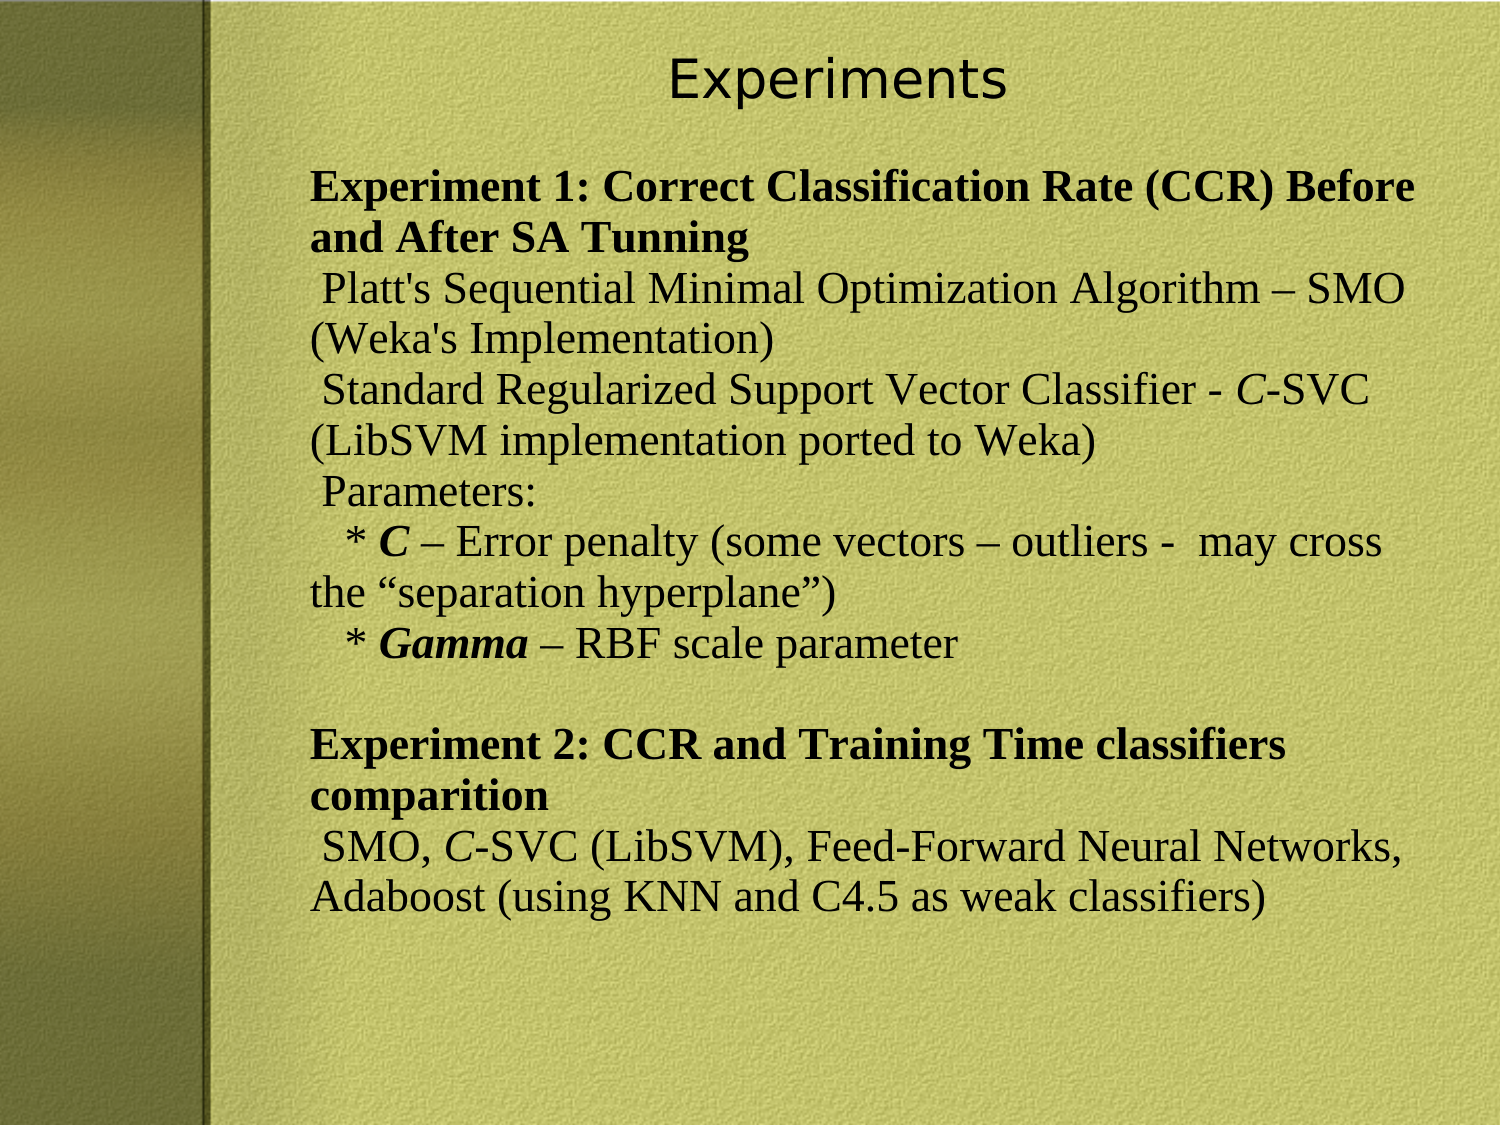

# Experiments
Experiment 1: Correct Classification Rate (CCR) Before and After SA Tunning
 Platt's Sequential Minimal Optimization Algorithm – SMO (Weka's Implementation)
 Standard Regularized Support Vector Classifier - C-SVC (LibSVM implementation ported to Weka)
 Parameters:
 * C – Error penalty (some vectors – outliers - may cross the “separation hyperplane”)
 * Gamma – RBF scale parameter
Experiment 2: CCR and Training Time classifiers comparition
 SMO, C-SVC (LibSVM), Feed-Forward Neural Networks, Adaboost (using KNN and C4.5 as weak classifiers)